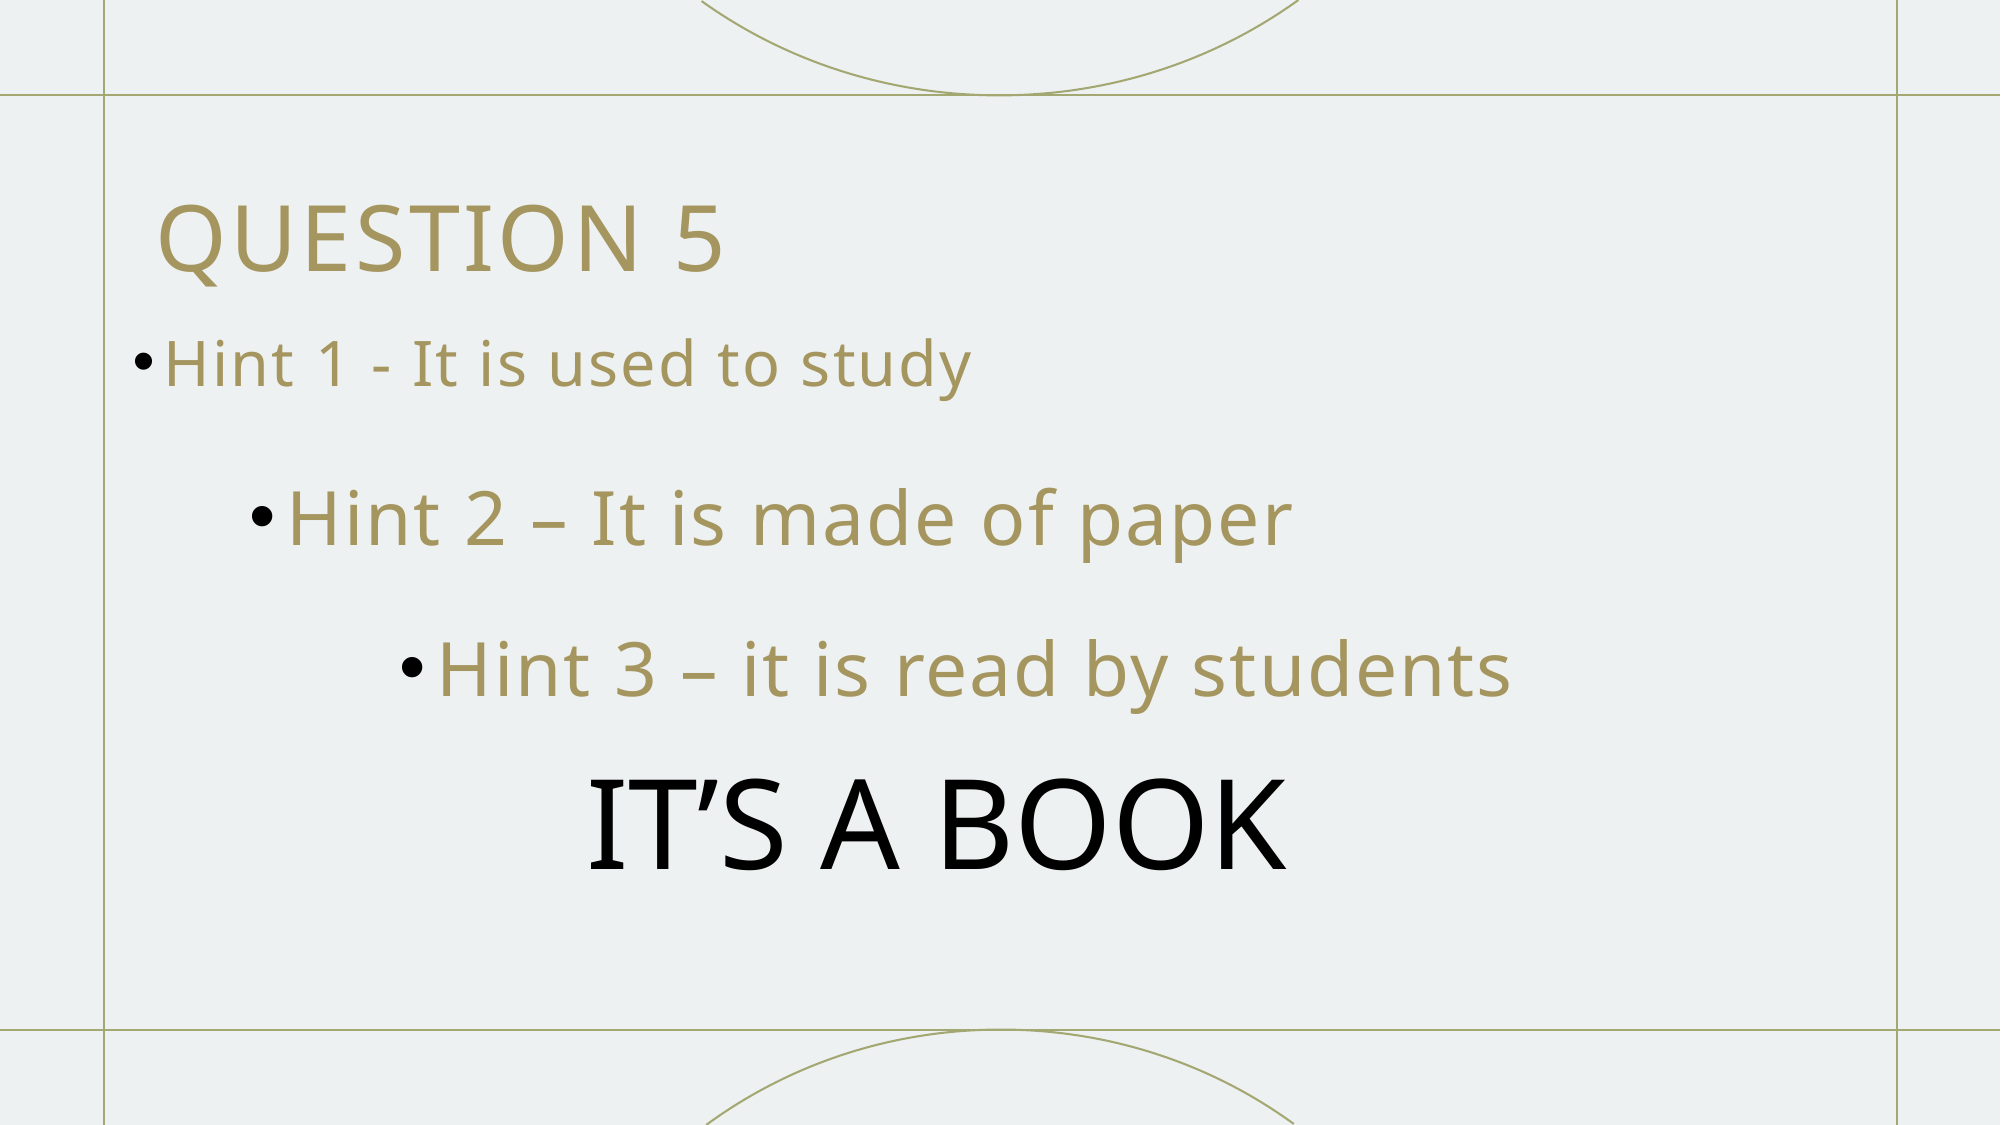

# QUESTION 5
Hint 1 - It is used to study
Hint 2 – It is made of paper
Hint 3 – it is read by students
IT’S A BOOK